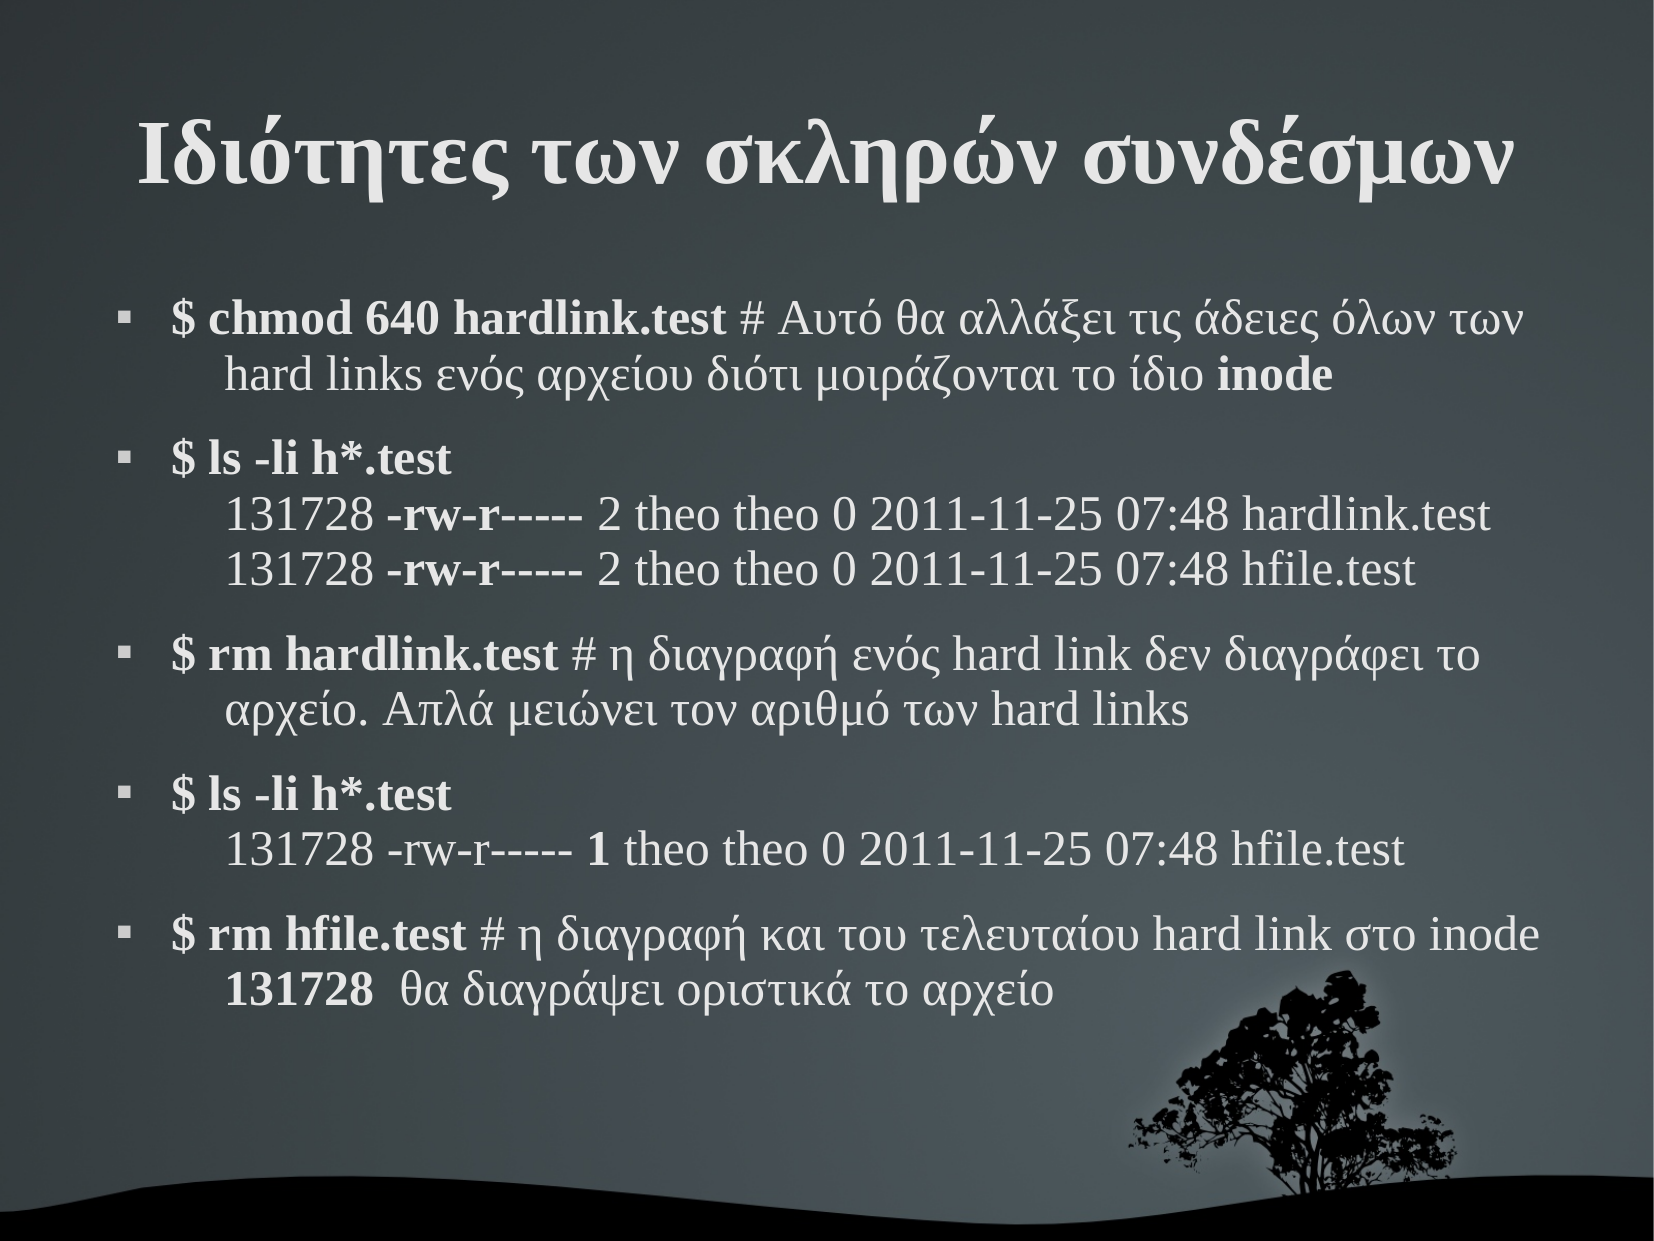

Ιδιότητες των σκληρών συνδέσμων
# $ chmod 640 hardlink.test # Αυτό θα αλλάξει τις άδειες όλων των hard links ενός αρχείου διότι μοιράζονται το ίδιο inode
$ ls -li h*.test
131728 -rw-r----- 2 theo theo 0 2011-11-25 07:48 hardlink.test
131728 -rw-r----- 2 theo theo 0 2011-11-25 07:48 hfile.test
$ rm hardlink.test # η διαγραφή ενός hard link δεν διαγράφει το αρχείο. Απλά μειώνει τον αριθμό των hard links
$ ls -li h*.test
131728 -rw-r----- 1 theo theo 0 2011-11-25 07:48 hfile.test
$ rm hfile.test # η διαγραφή και του τελευταίου hard link στο inode 131728 θα διαγράψει οριστικά το αρχείο